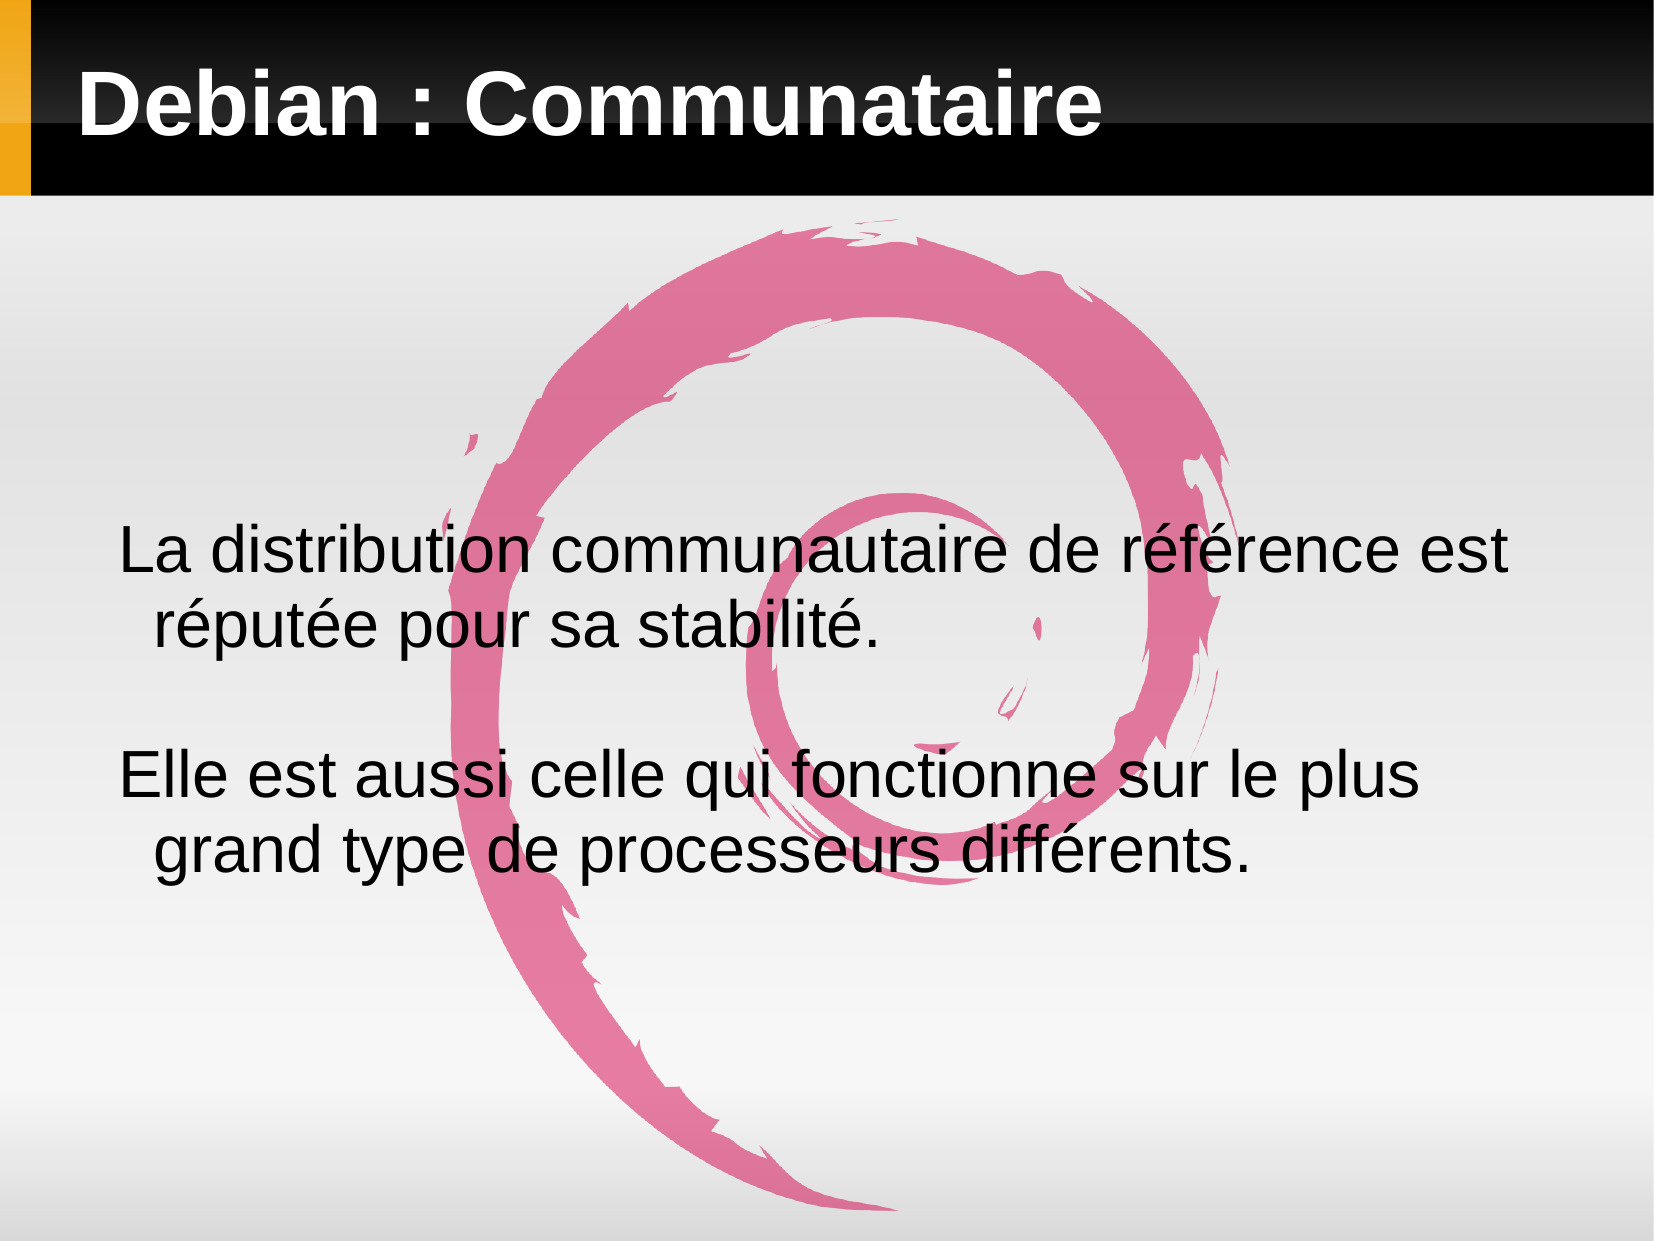

# Debian : Communataire
La distribution communautaire de référence est réputée pour sa stabilité.
Elle est aussi celle qui fonctionne sur le plus grand type de processeurs différents.